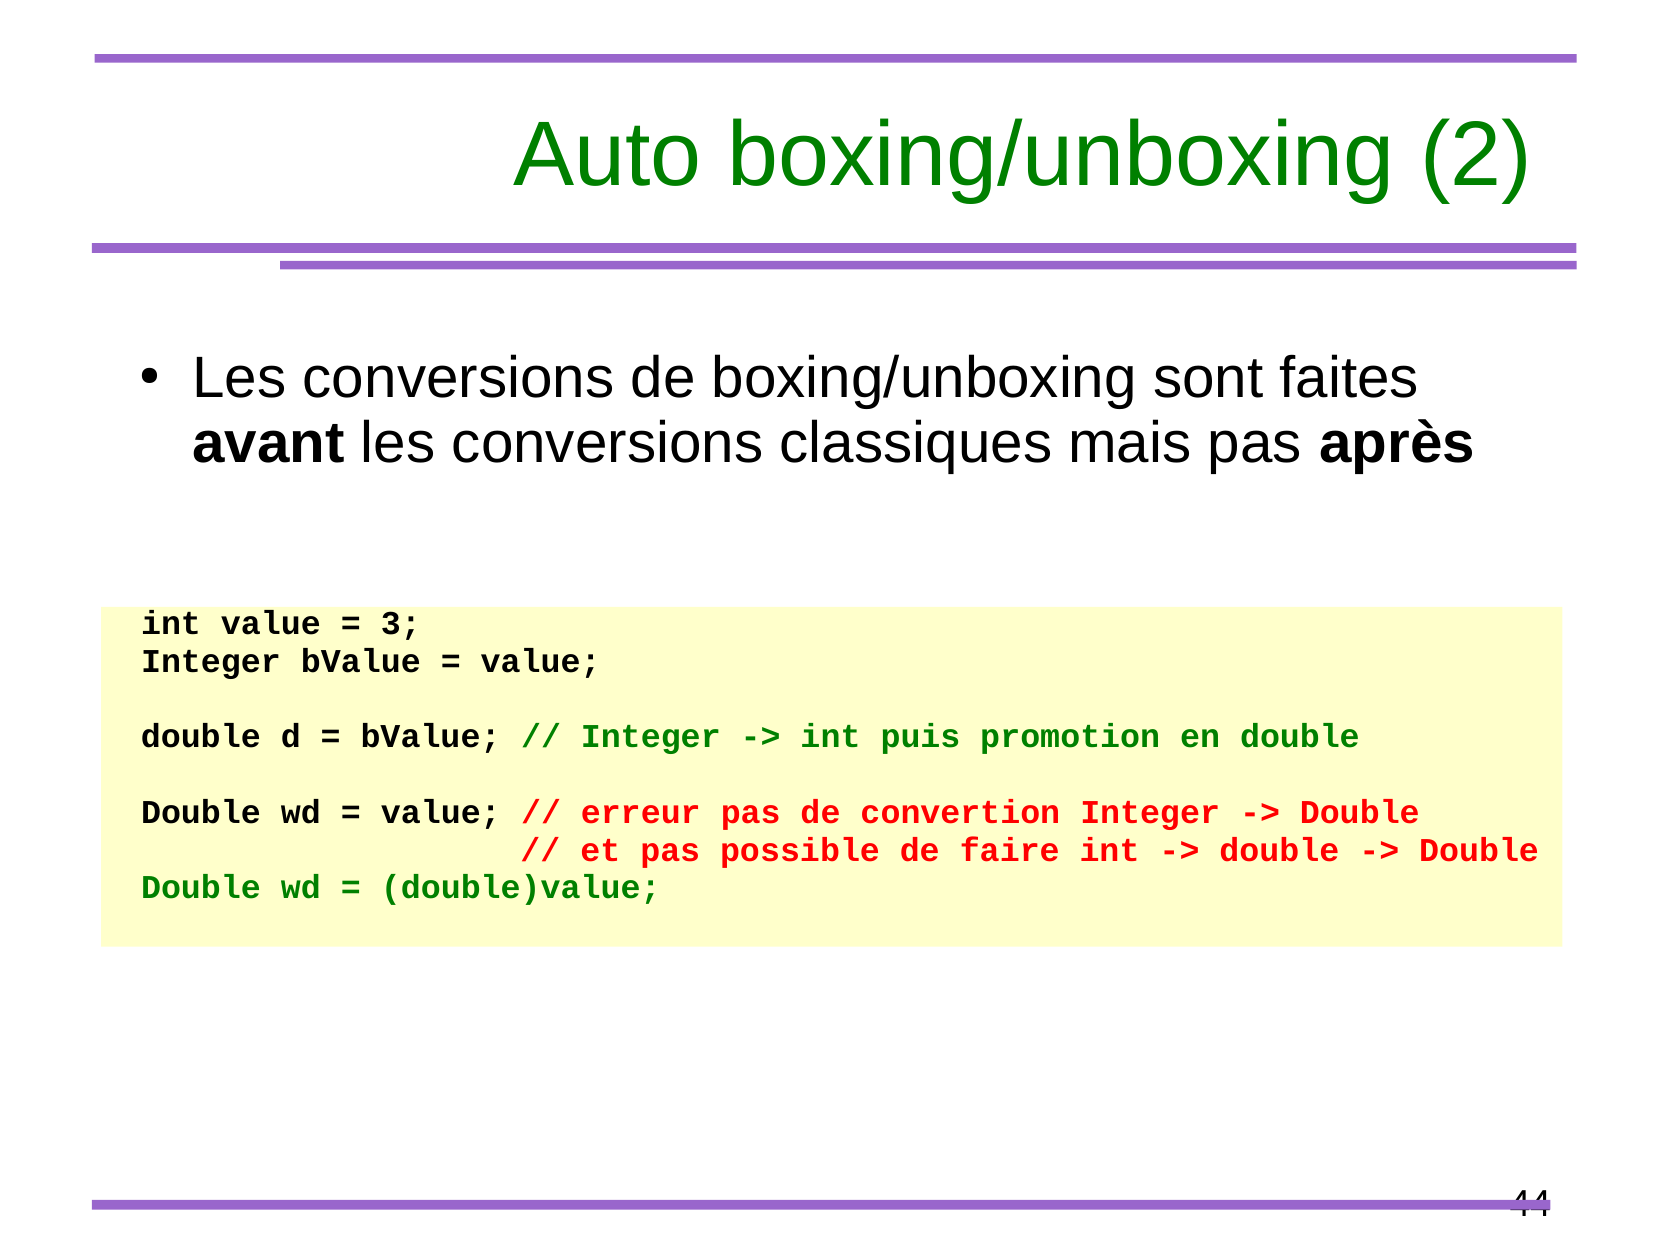

# Auto boxing/unboxing (2)
Les conversions de boxing/unboxing sont faites avant les conversions classiques mais pas après
 int value = 3;
 Integer bValue = value;
 double d = bValue; // Integer -> int puis promotion en double
 Double wd = value; // erreur pas de convertion Integer -> Double
 // et pas possible de faire int -> double -> Double
 Double wd = (double)value;